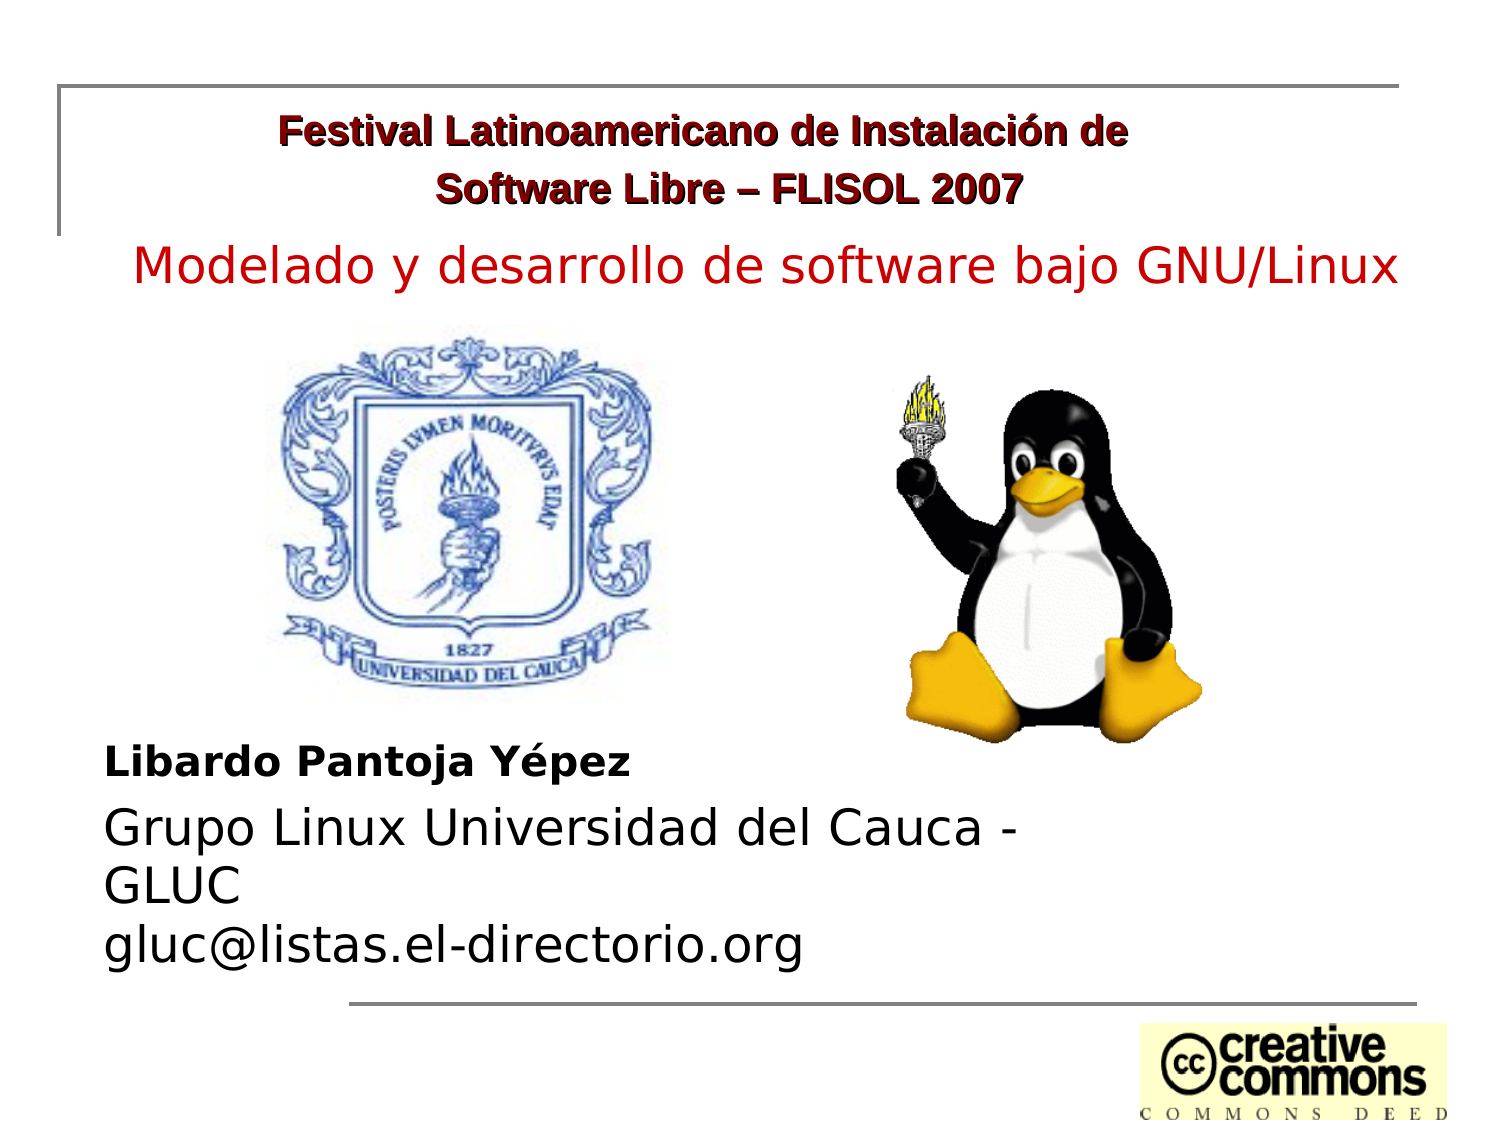

Festival Latinoamericano de Instalación de Software Libre – FLISOL 2007
# Modelado y desarrollo de software bajo GNU/Linux
Libardo Pantoja Yépez
Grupo Linux Universidad del Cauca - GLUC
gluc@listas.el-directorio.org